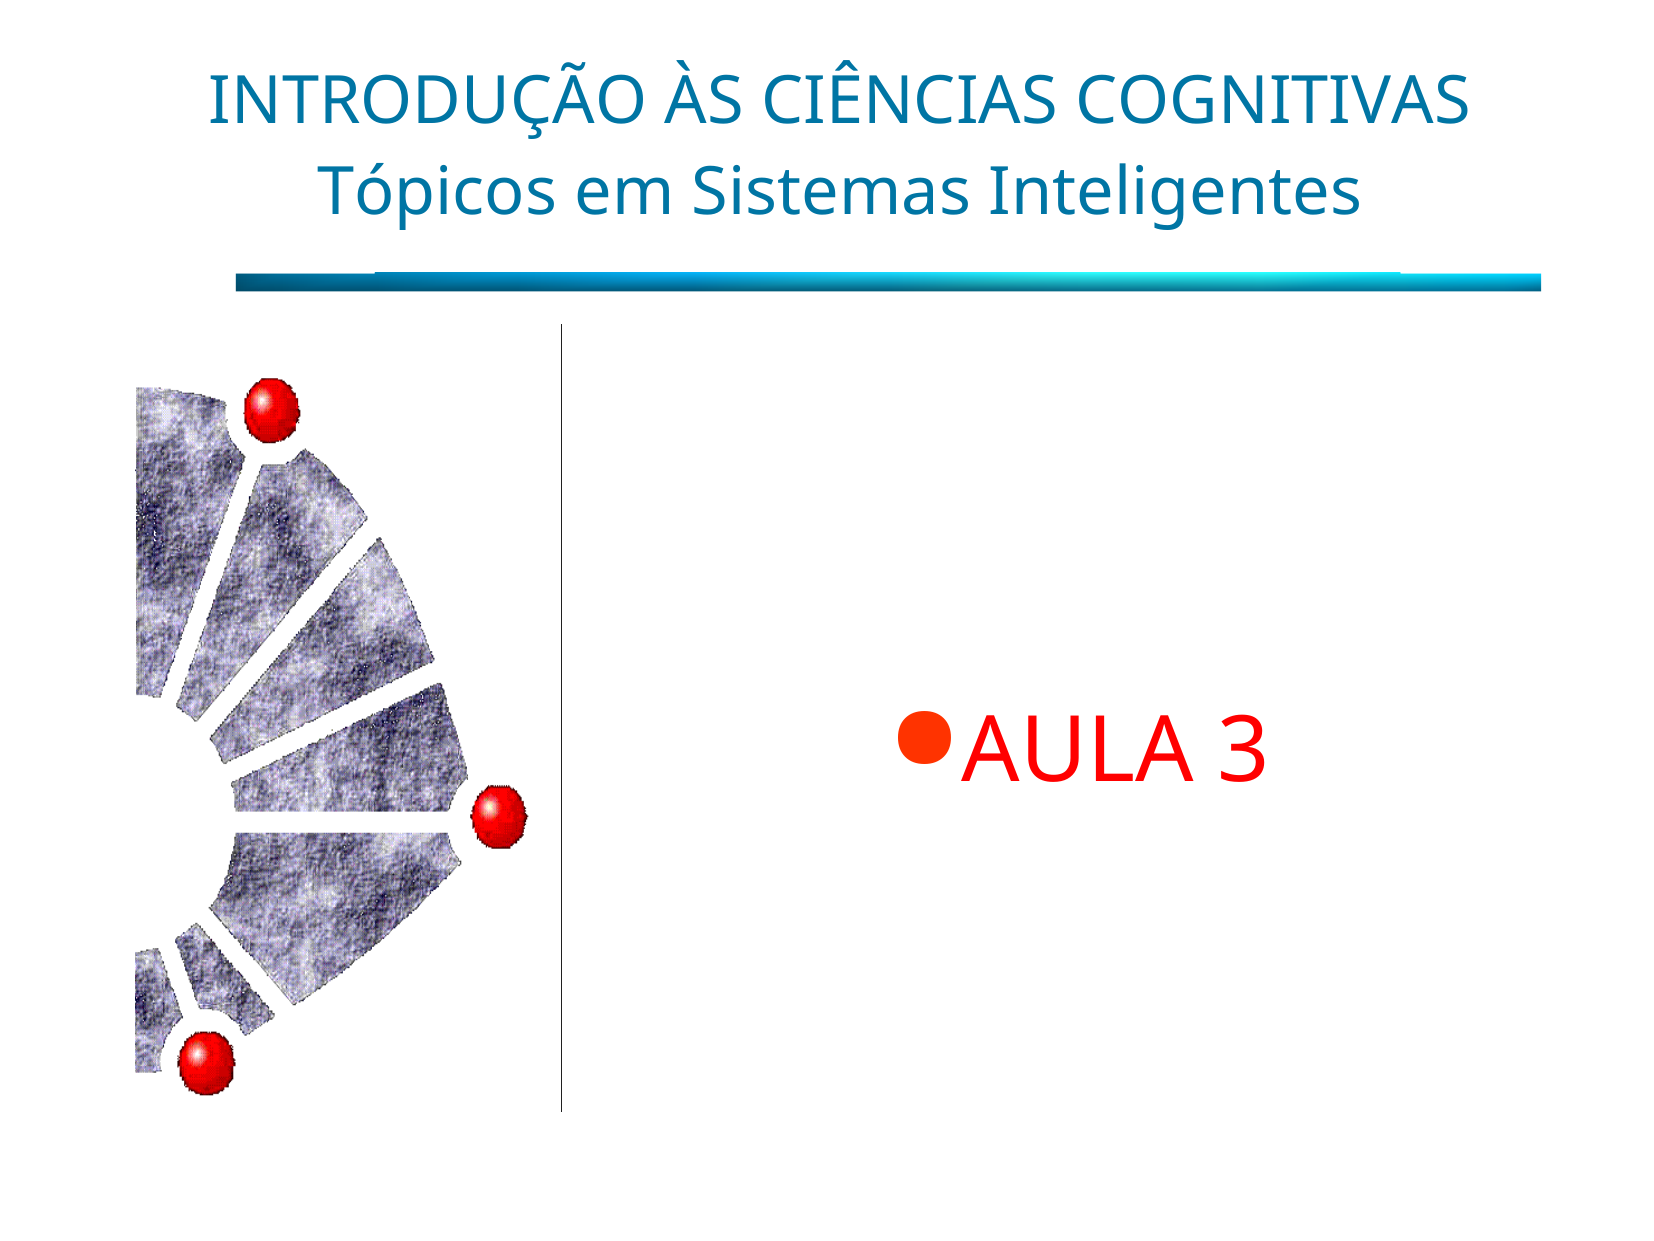

# INTRODUÇÃO ÀS CIÊNCIAS COGNITIVAS Tópicos em Sistemas Inteligentes
AULA 3